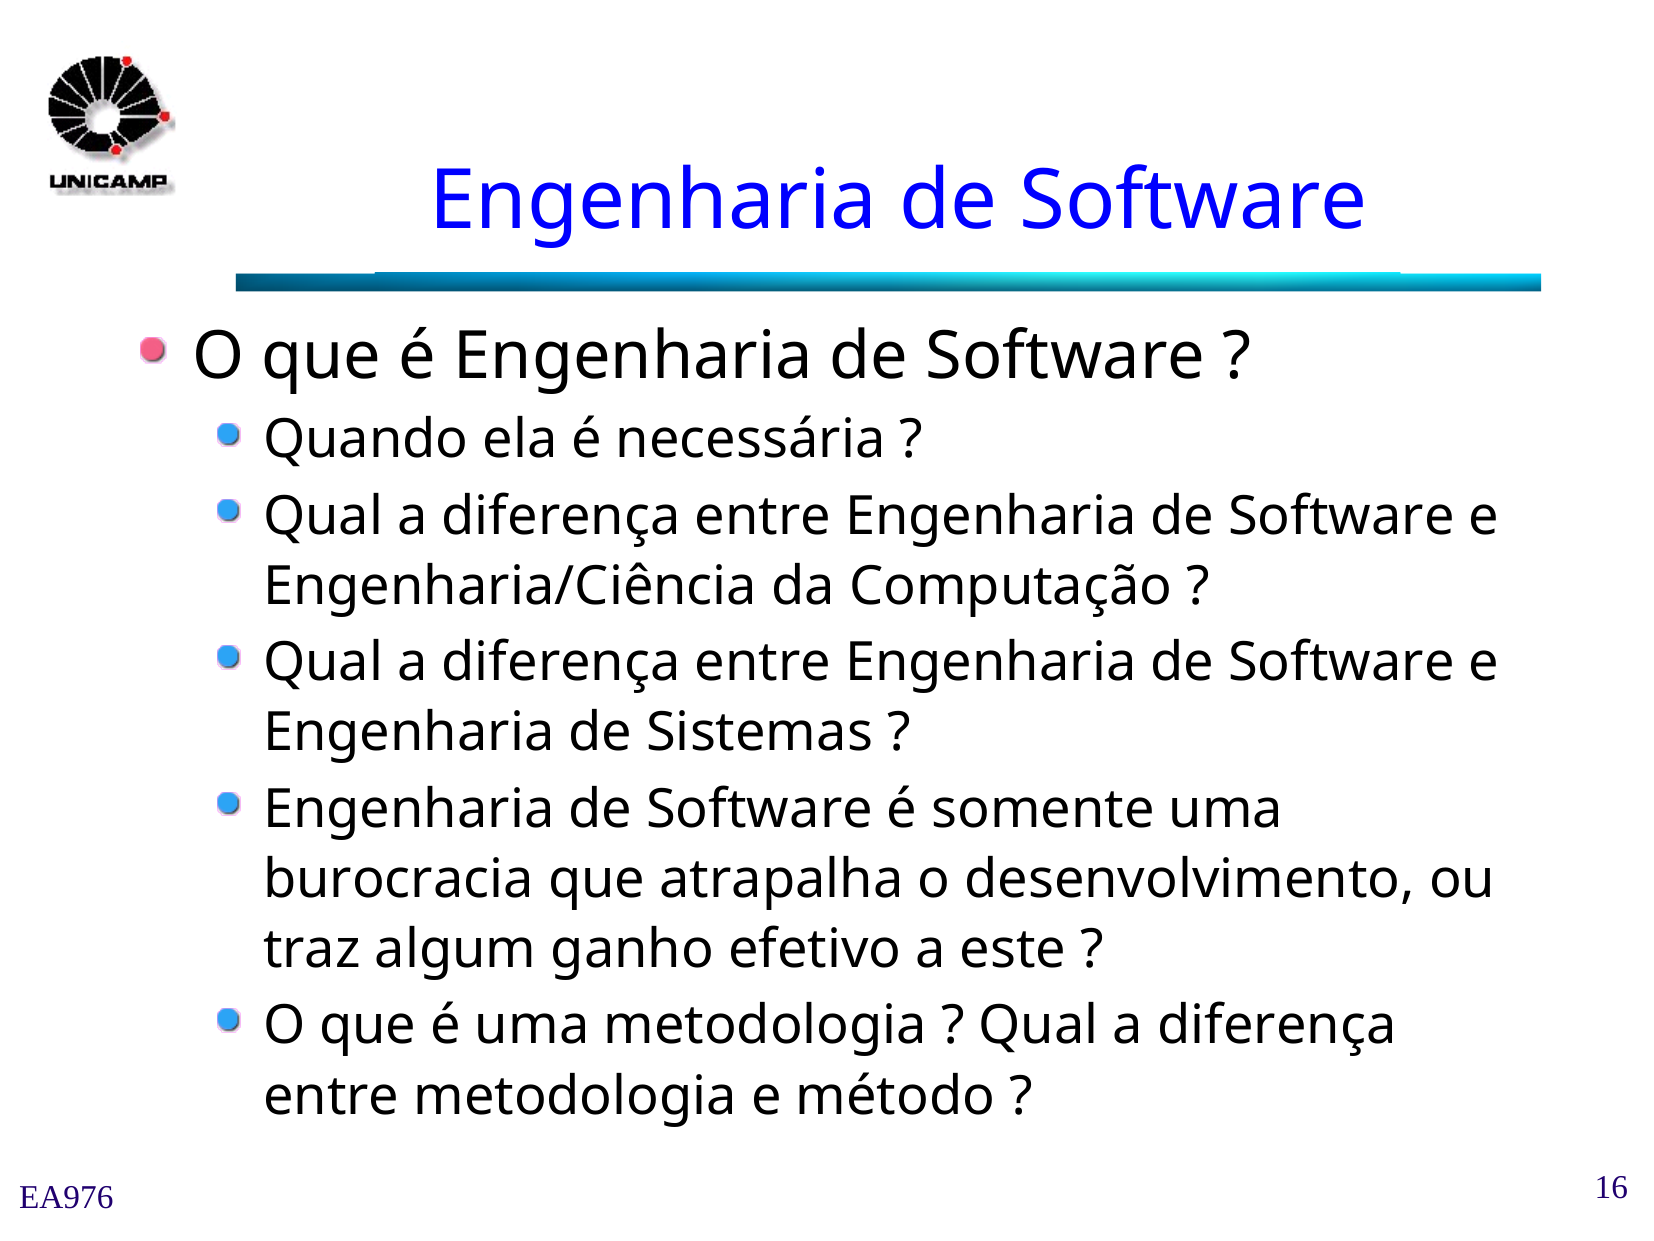

# Engenharia de Software
O que é Engenharia de Software ?
Quando ela é necessária ?
Qual a diferença entre Engenharia de Software e Engenharia/Ciência da Computação ?
Qual a diferença entre Engenharia de Software e Engenharia de Sistemas ?
Engenharia de Software é somente uma burocracia que atrapalha o desenvolvimento, ou traz algum ganho efetivo a este ?
O que é uma metodologia ? Qual a diferença entre metodologia e método ?
16